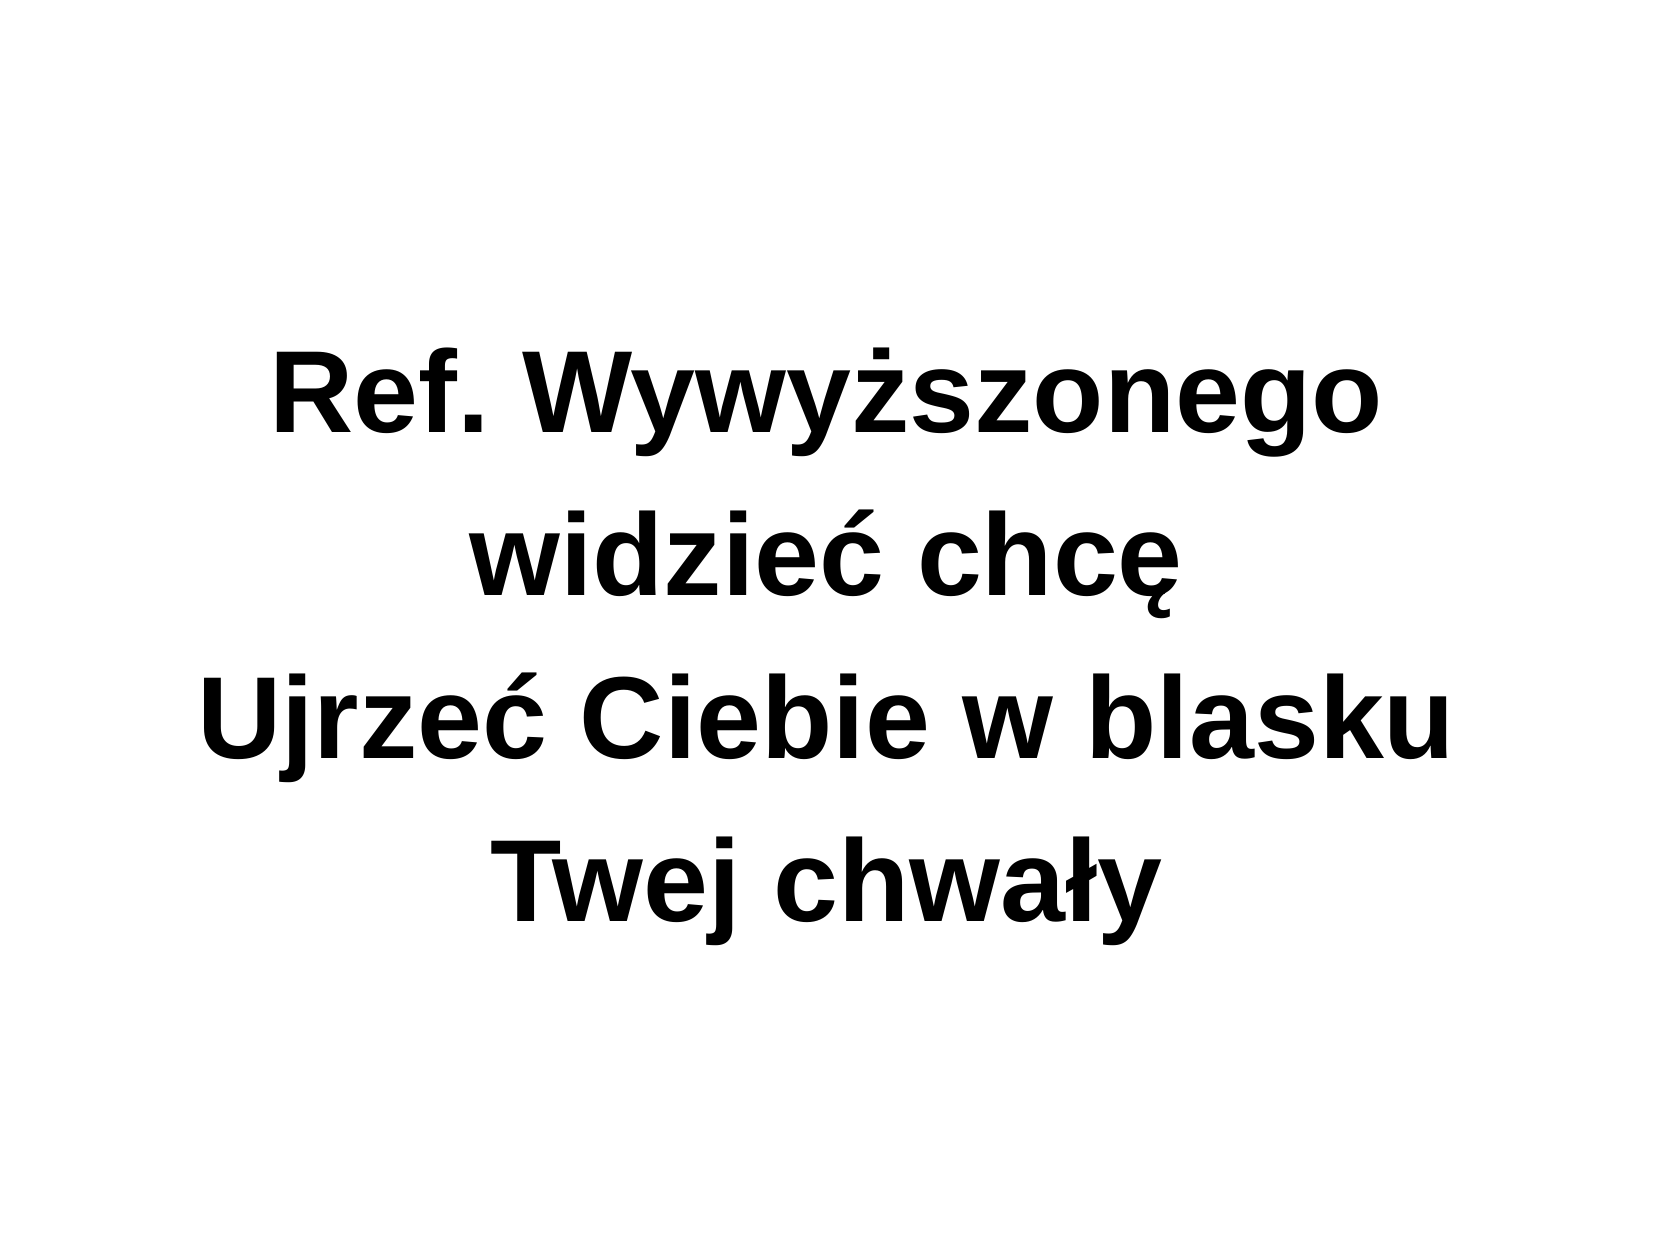

# Ref. Wywyższonego
widzieć chcę
Ujrzeć Ciebie w blasku
Twej chwały